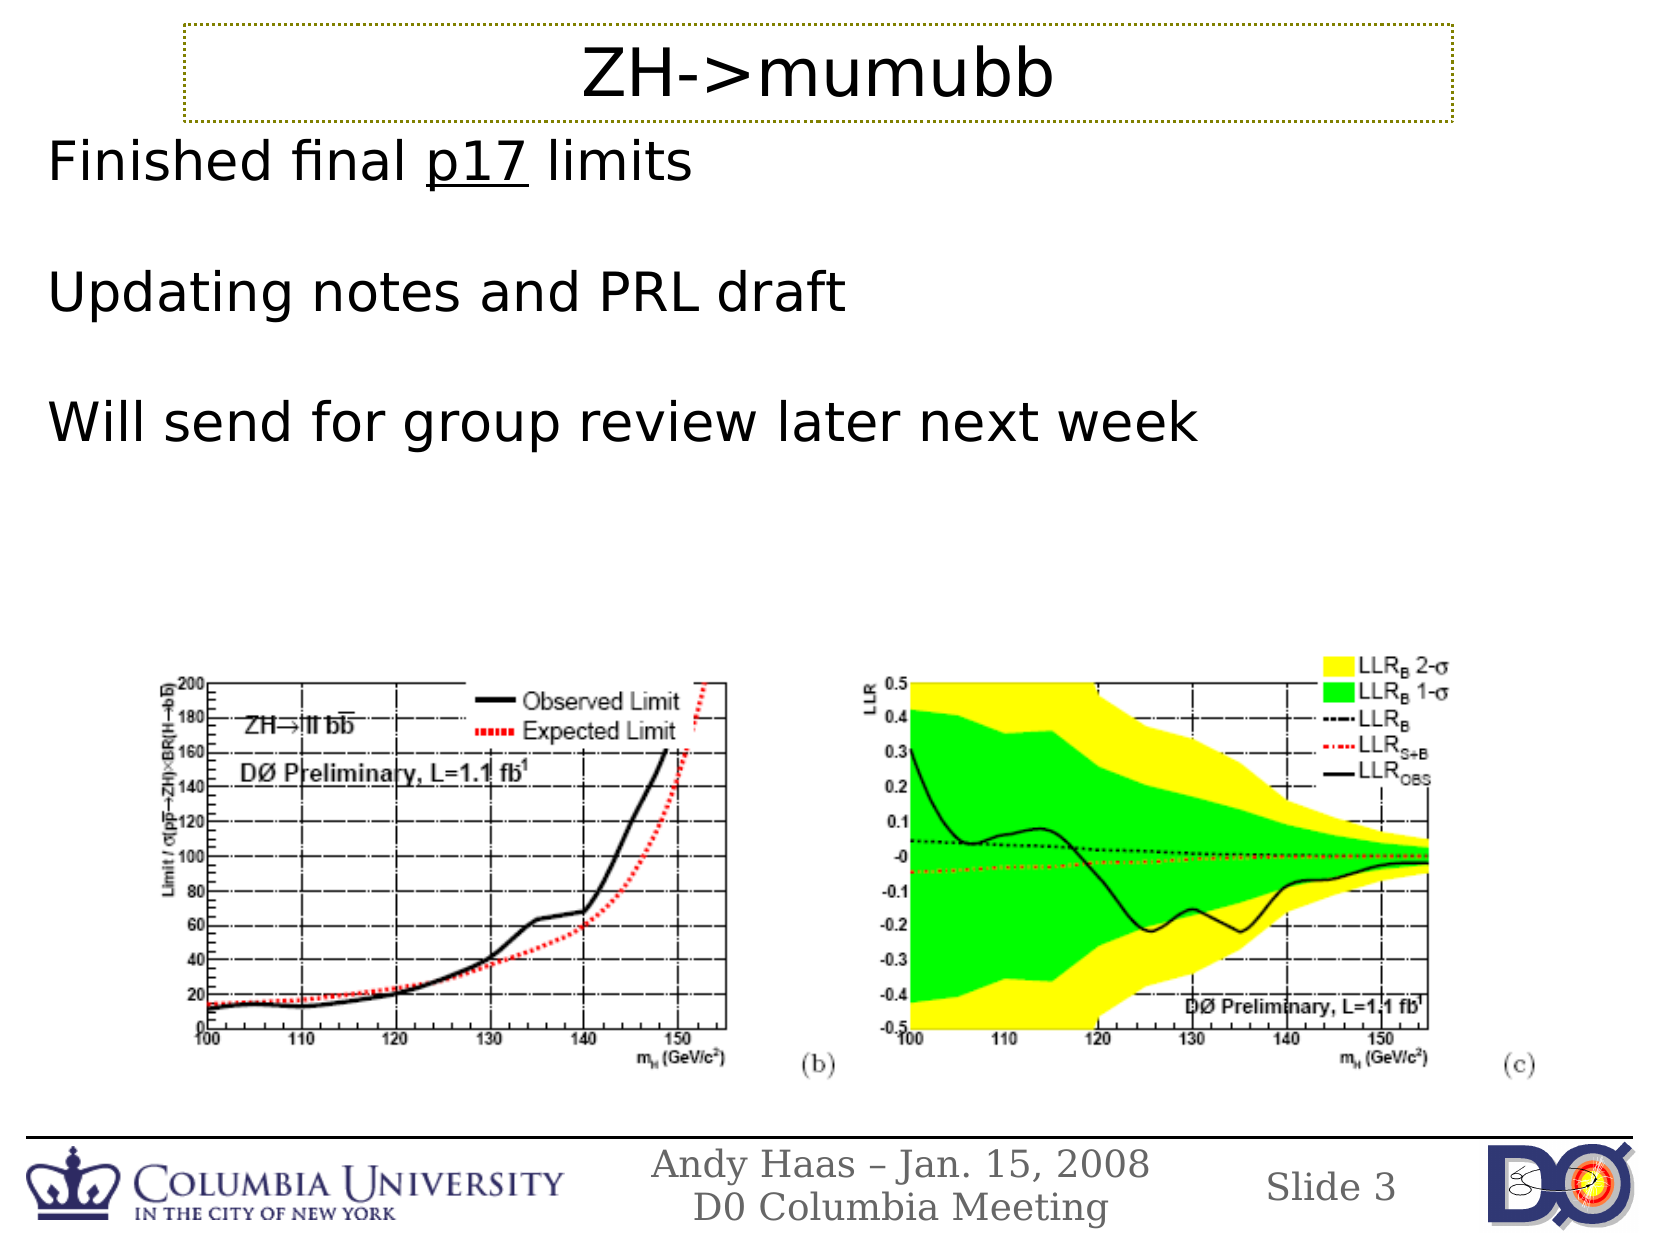

# ZH->mumubb
Finished final p17 limits
Updating notes and PRL draft
Will send for group review later next week